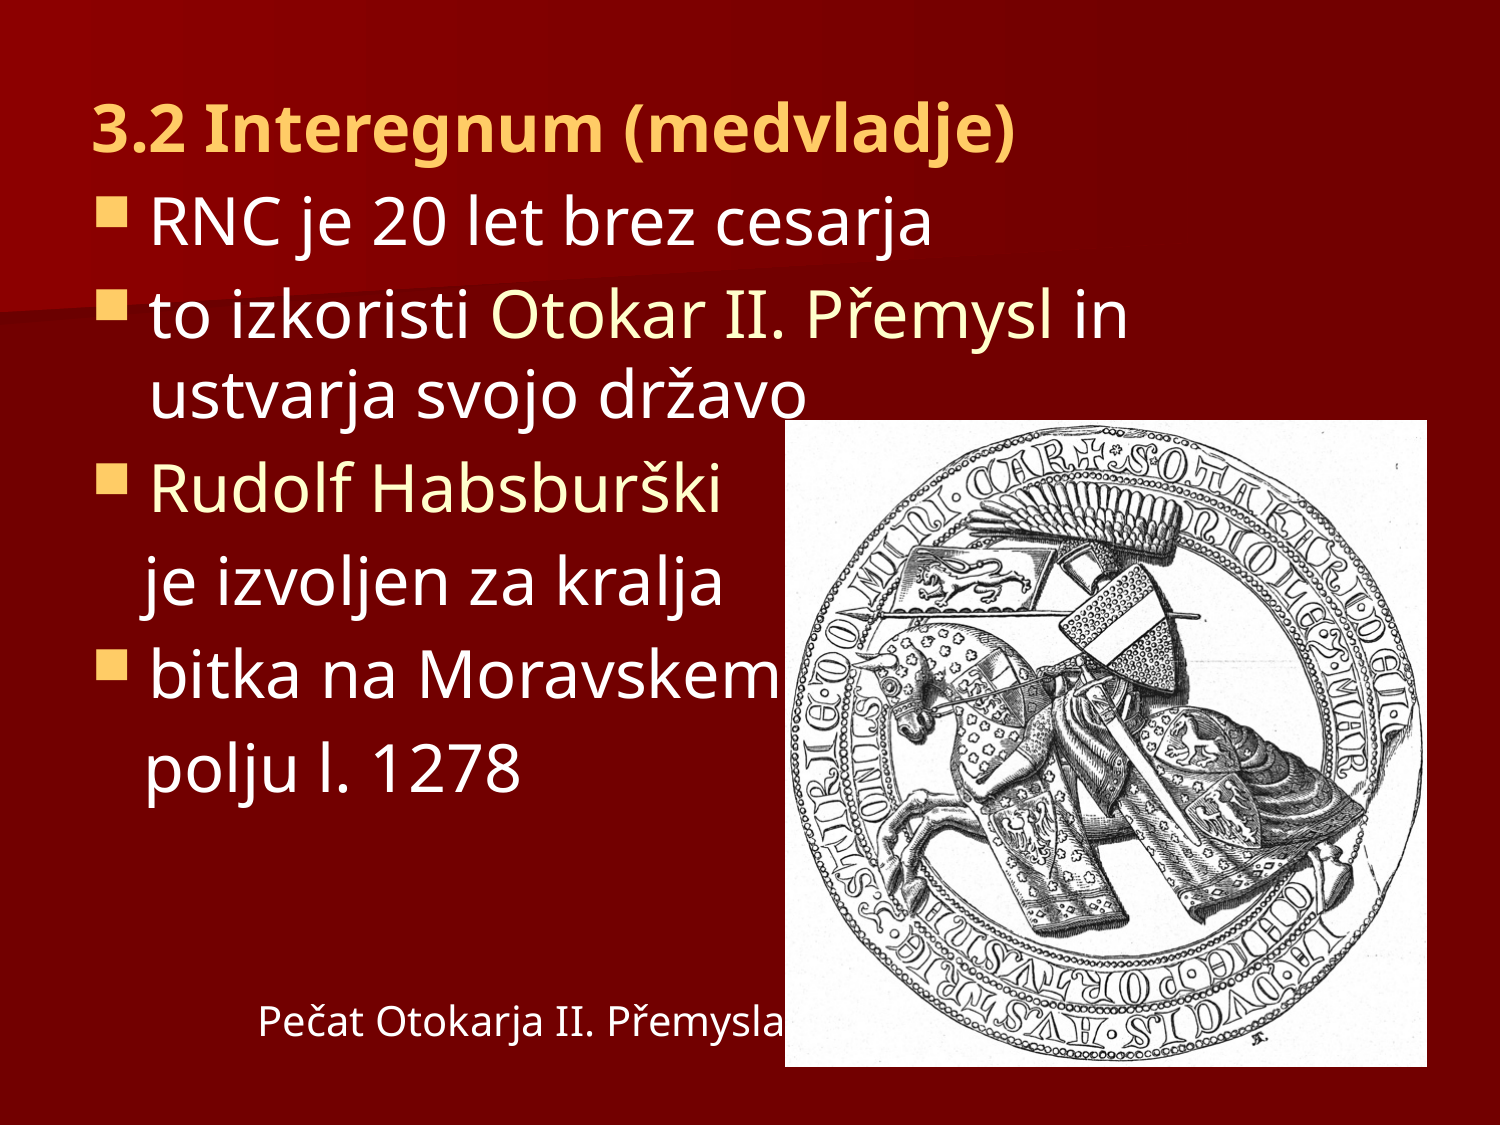

# 3.2 Interegnum (medvladje)
RNC je 20 let brez cesarja
to izkoristi Otokar II. Přemysl in ustvarja svojo državo
Rudolf Habsburški
 je izvoljen za kralja
bitka na Moravskem
 polju l. 1278
Pečat Otokarja II. Přemysla